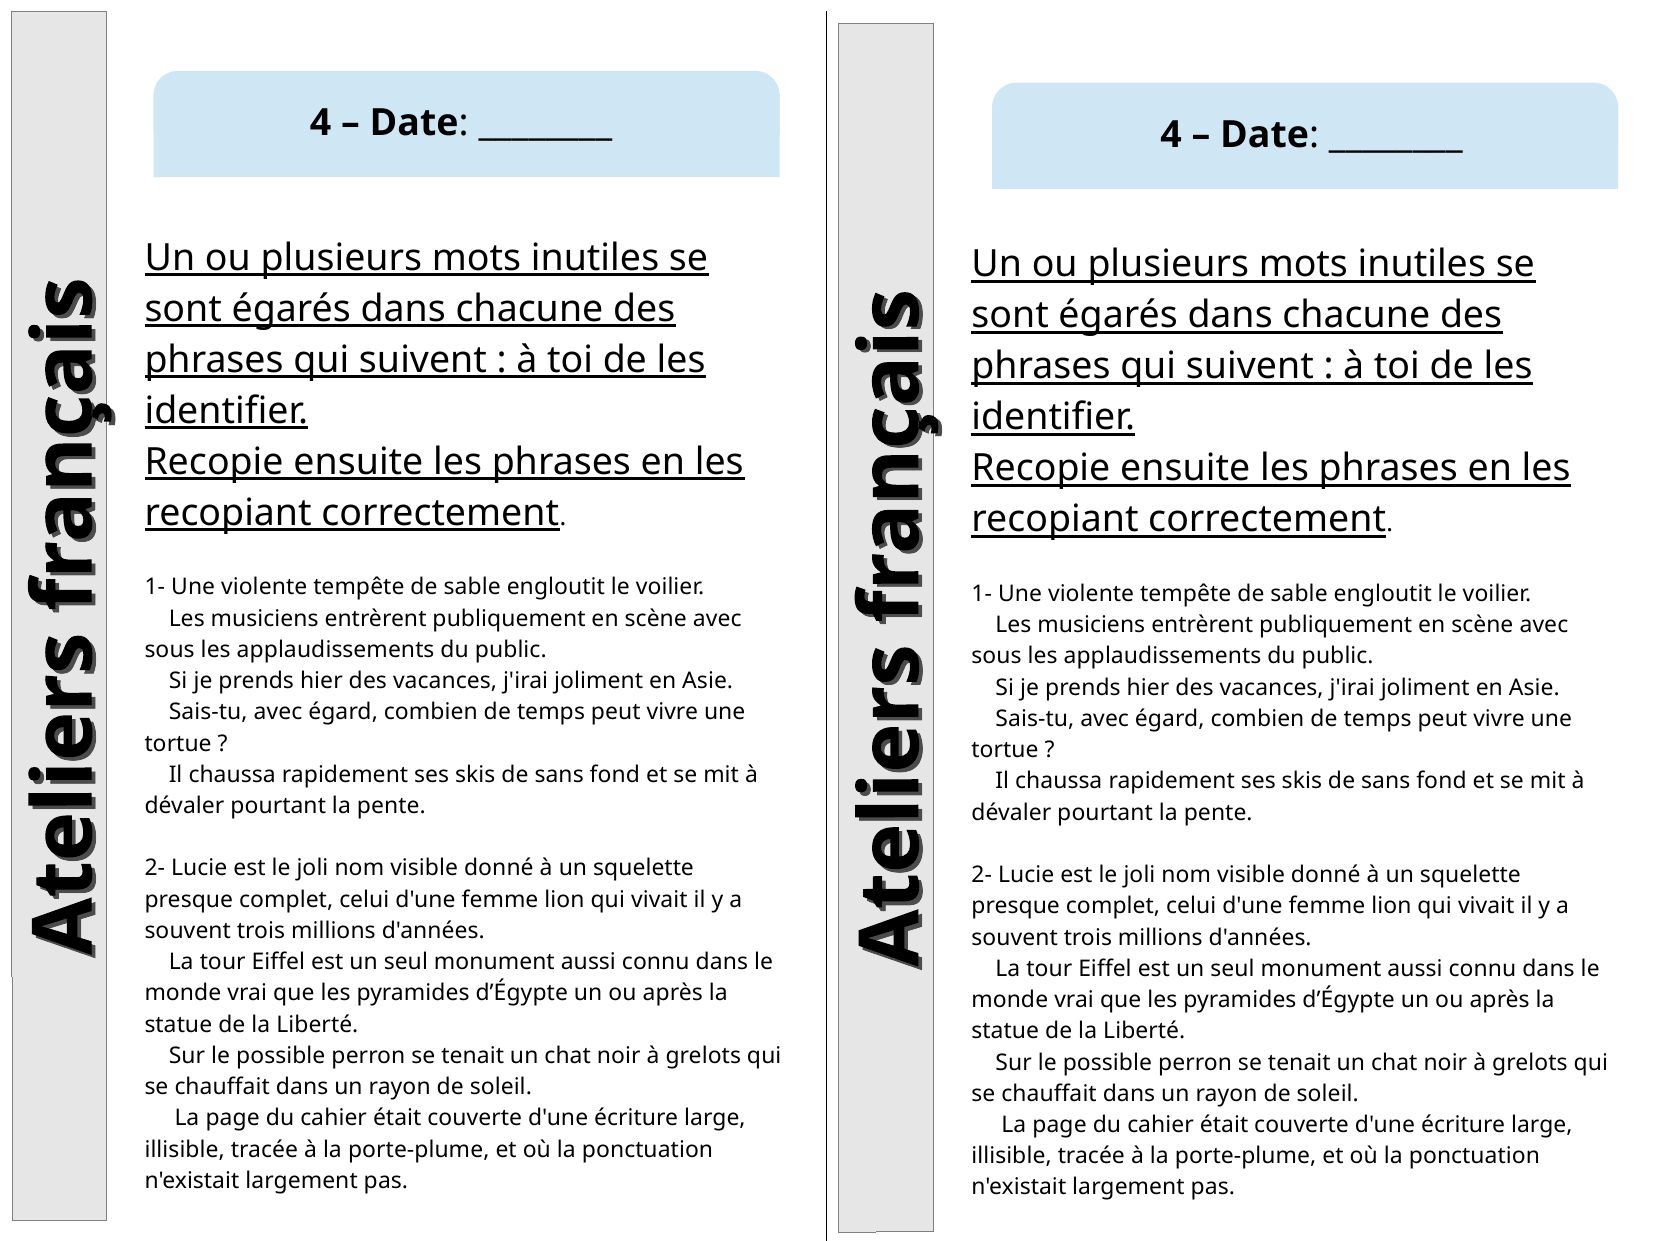

4 – Date: ________
4 – Date: ________
Un ou plusieurs mots inutiles se sont égarés dans chacune des phrases qui suivent : à toi de les identifier.
Recopie ensuite les phrases en les recopiant correctement.
1- Une violente tempête de sable engloutit le voilier.
 Les musiciens entrèrent publiquement en scène avec sous les applaudissements du public.
 Si je prends hier des vacances, j'irai joliment en Asie.
 Sais-tu, avec égard, combien de temps peut vivre une tortue ?
 Il chaussa rapidement ses skis de sans fond et se mit à dévaler pourtant la pente.
2- Lucie est le joli nom visible donné à un squelette presque complet, celui d'une femme lion qui vivait il y a souvent trois millions d'années.
 La tour Eiffel est un seul monument aussi connu dans le monde vrai que les pyramides d’Égypte un ou après la statue de la Liberté.
 Sur le possible perron se tenait un chat noir à grelots qui se chauffait dans un rayon de soleil.
 La page du cahier était couverte d'une écriture large, illisible, tracée à la porte-plume, et où la ponctuation n'existait largement pas.
Un ou plusieurs mots inutiles se sont égarés dans chacune des phrases qui suivent : à toi de les identifier.
Recopie ensuite les phrases en les recopiant correctement.
1- Une violente tempête de sable engloutit le voilier.
 Les musiciens entrèrent publiquement en scène avec sous les applaudissements du public.
 Si je prends hier des vacances, j'irai joliment en Asie.
 Sais-tu, avec égard, combien de temps peut vivre une tortue ?
 Il chaussa rapidement ses skis de sans fond et se mit à dévaler pourtant la pente.
2- Lucie est le joli nom visible donné à un squelette presque complet, celui d'une femme lion qui vivait il y a souvent trois millions d'années.
 La tour Eiffel est un seul monument aussi connu dans le monde vrai que les pyramides d’Égypte un ou après la statue de la Liberté.
 Sur le possible perron se tenait un chat noir à grelots qui se chauffait dans un rayon de soleil.
 La page du cahier était couverte d'une écriture large, illisible, tracée à la porte-plume, et où la ponctuation n'existait largement pas.
Ateliers français
Ateliers français